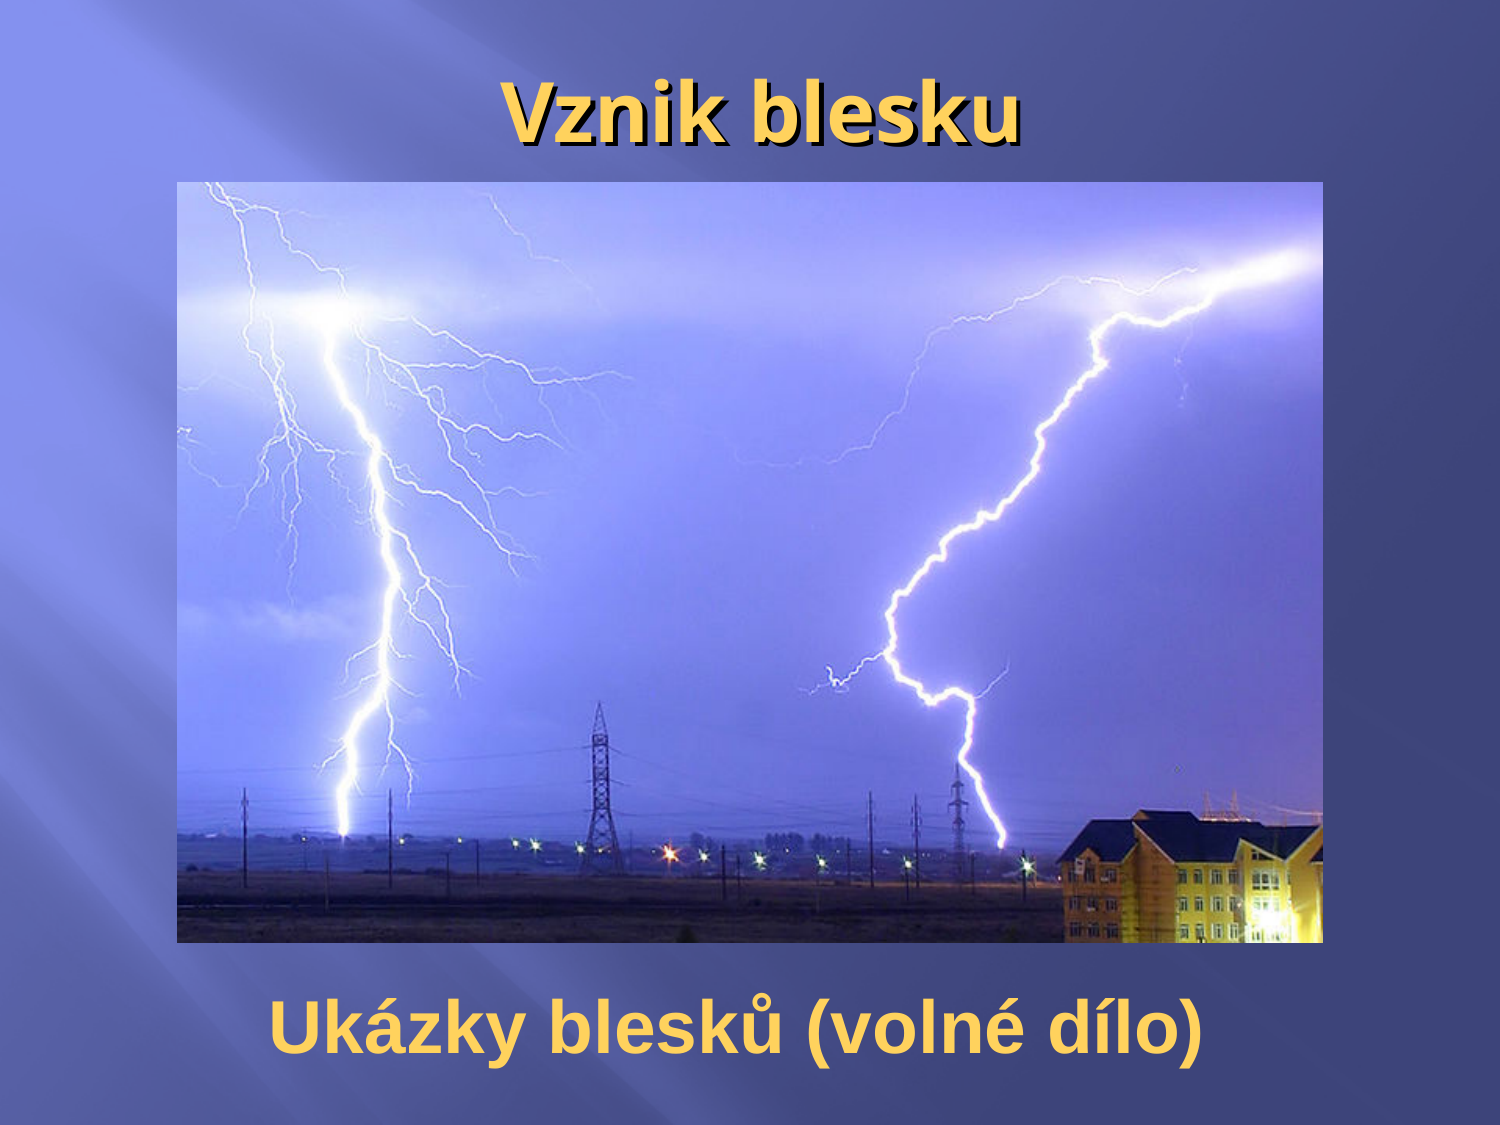

# Vznik blesku
Ukázky blesků (volné dílo)